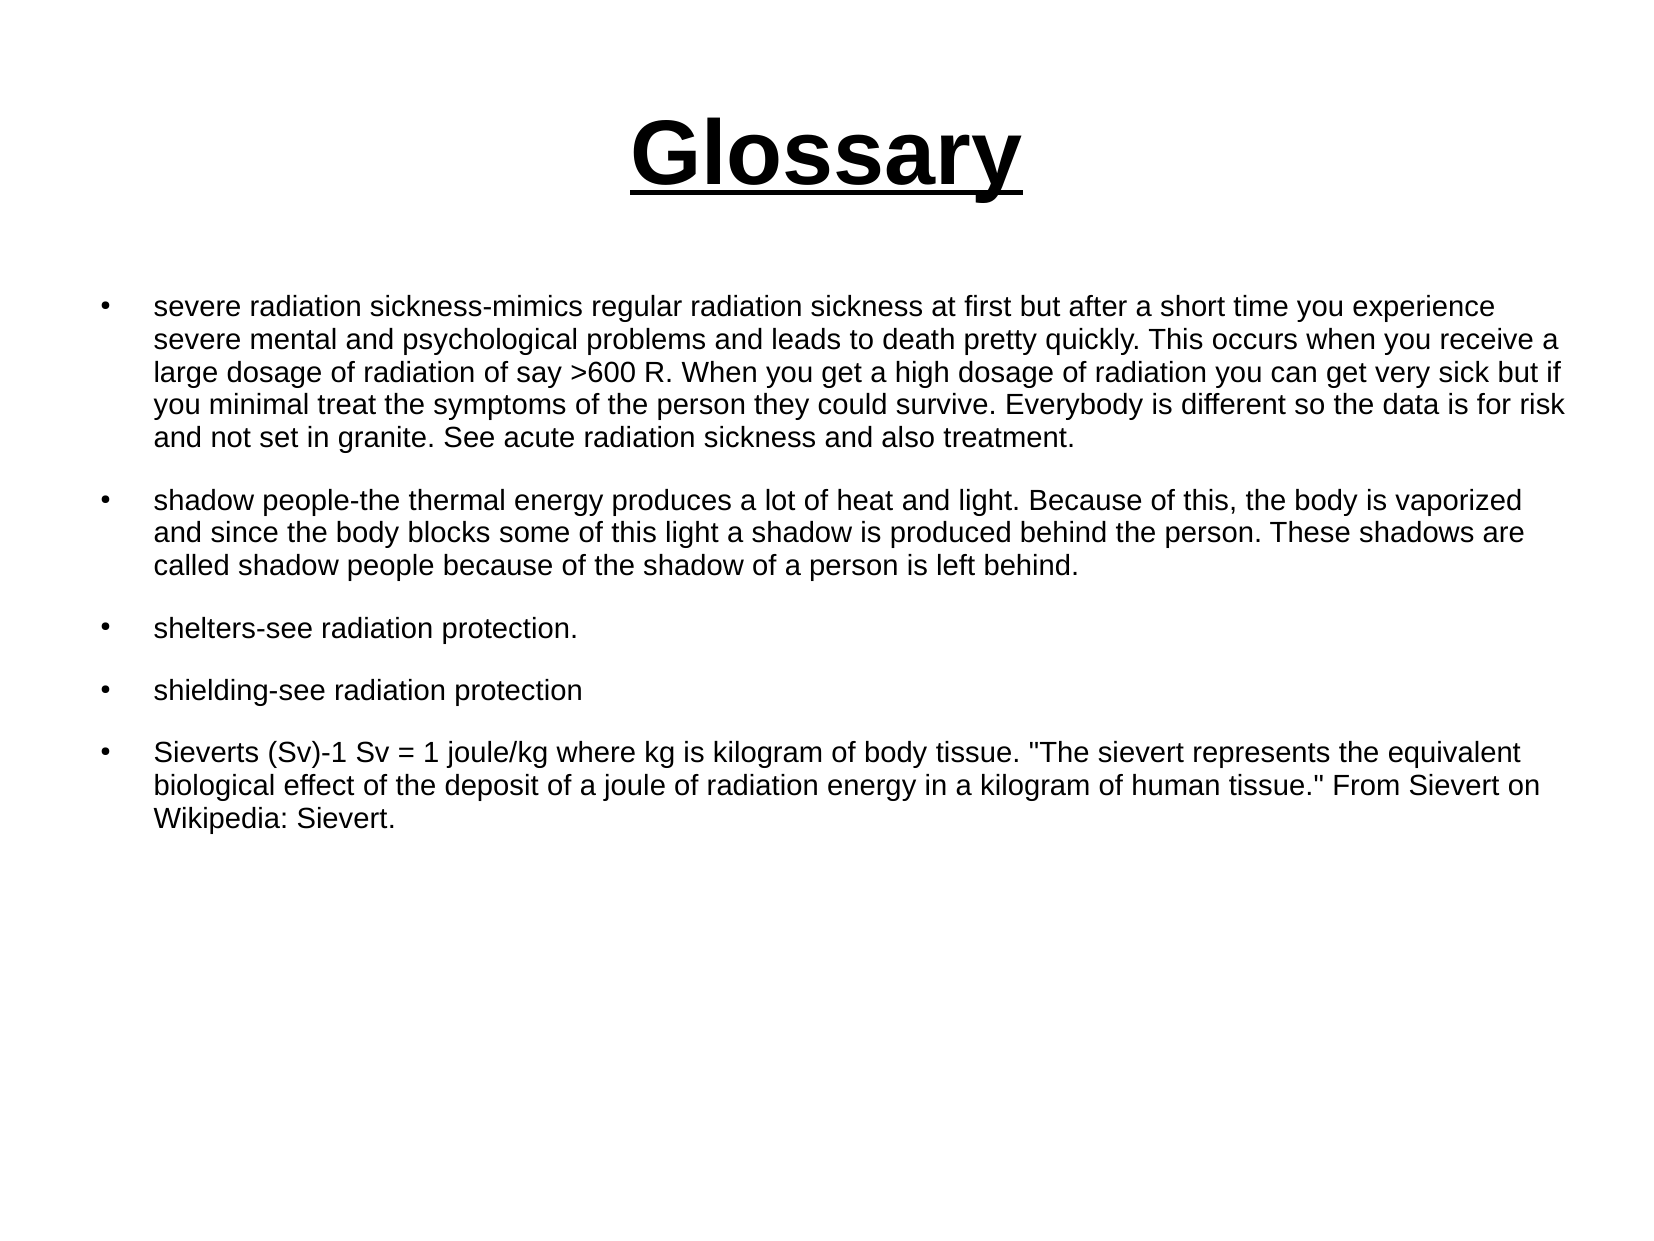

# Glossary
severe radiation sickness-mimics regular radiation sickness at first but after a short time you experience severe mental and psychological problems and leads to death pretty quickly. This occurs when you receive a large dosage of radiation of say >600 R. When you get a high dosage of radiation you can get very sick but if you minimal treat the symptoms of the person they could survive. Everybody is different so the data is for risk and not set in granite. See acute radiation sickness and also treatment.
shadow people-the thermal energy produces a lot of heat and light. Because of this, the body is vaporized and since the body blocks some of this light a shadow is produced behind the person. These shadows are called shadow people because of the shadow of a person is left behind.
shelters-see radiation protection.
shielding-see radiation protection
Sieverts (Sv)-1 Sv = 1 joule/kg where kg is kilogram of body tissue. "The sievert represents the equivalent biological effect of the deposit of a joule of radiation energy in a kilogram of human tissue." From Sievert on Wikipedia: Sievert.